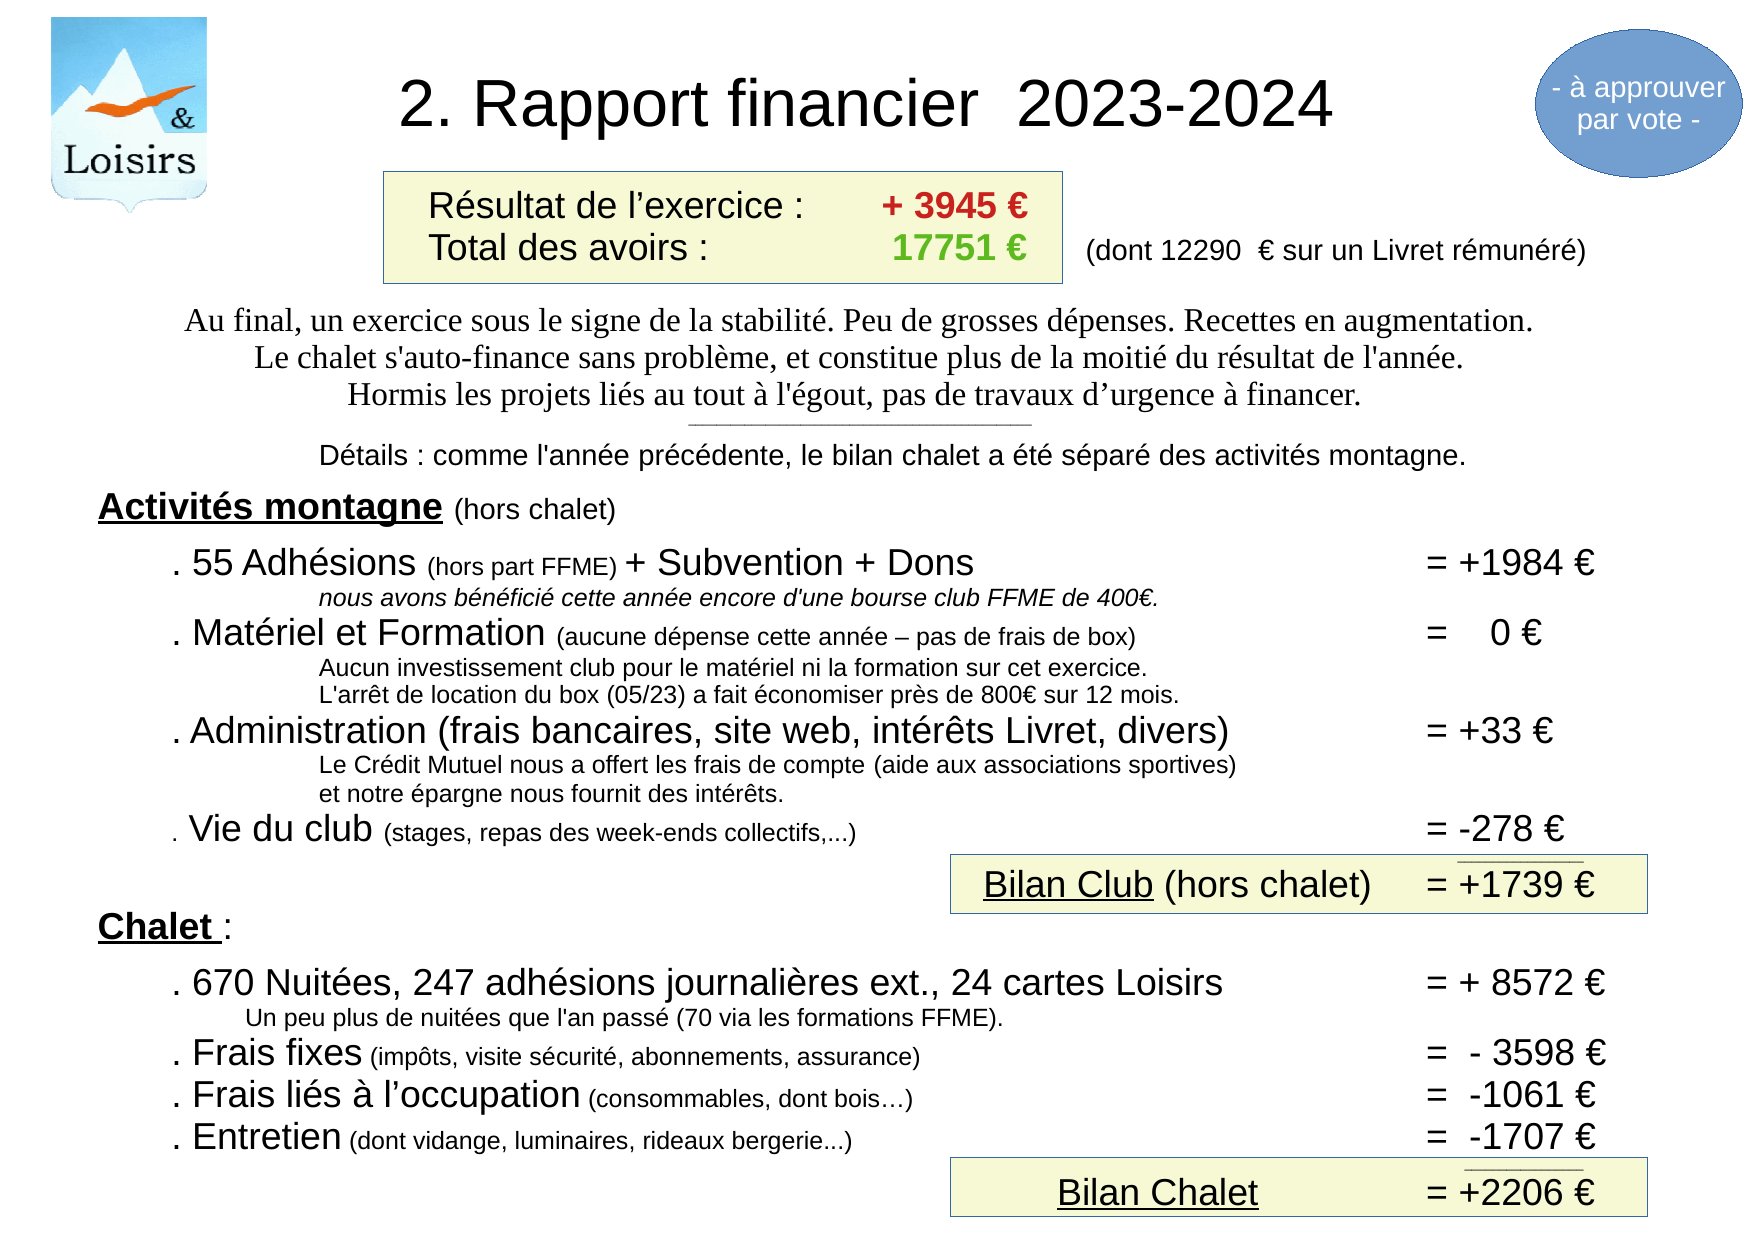

- à approuver
par vote -
2. Rapport financier 2023-2024
				Résultat de l’exercice :	 + 3945 €
				Total des avoirs : 			 17751 € (dont 12290 € sur un Livret rémunéré)
Au final, un exercice sous le signe de la stabilité. Peu de grosses dépenses. Recettes en augmentation.
Le chalet s'auto-finance sans problème, et constitue plus de la moitié du résultat de l'année.
Hormis les projets liés au tout à l'égout, pas de travaux d’urgence à financer.
_________________________________________________
			Détails : comme l'année précédente, le bilan chalet a été séparé des activités montagne.
Activités montagne (hors chalet)
	. 55 Adhésions (hors part FFME) + Subvention + Dons 						= +1984 €
			nous avons bénéficié cette année encore d'une bourse club FFME de 400€.
	. Matériel et Formation (aucune dépense cette année – pas de frais de box)				= 0 €
			Aucun investissement club pour le matériel ni la formation sur cet exercice.
			L'arrêt de location du box (05/23) a fait économiser près de 800€ sur 12 mois.
	. Administration (frais bancaires, site web, intérêts Livret, divers)			= +33 €
			Le Crédit Mutuel nous a offert les frais de compte (aide aux associations sportives)
			et notre épargne nous fournit des intérêts.
	. Vie du club (stages, repas des week-ends collectifs,...) 								= -278 €
																		 __________________
												Bilan Club (hors chalet) 	= +1739 €
Chalet :
	. 670 Nuitées, 247 adhésions journalières ext., 24 cartes Loisirs			= + 8572 €
		Un peu plus de nuitées que l'an passé (70 via les formations FFME).
	. Frais fixes (impôts, visite sécurité, abonnements, assurance)							= - 3598 €
	. Frais liés à l’occupation (consommables, dont bois…)							= -1061 €
	. Entretien (dont vidange, luminaires, rideaux bergerie...)								= -1707 €
																		 _________________
													Bilan Chalet 			= +2206 €